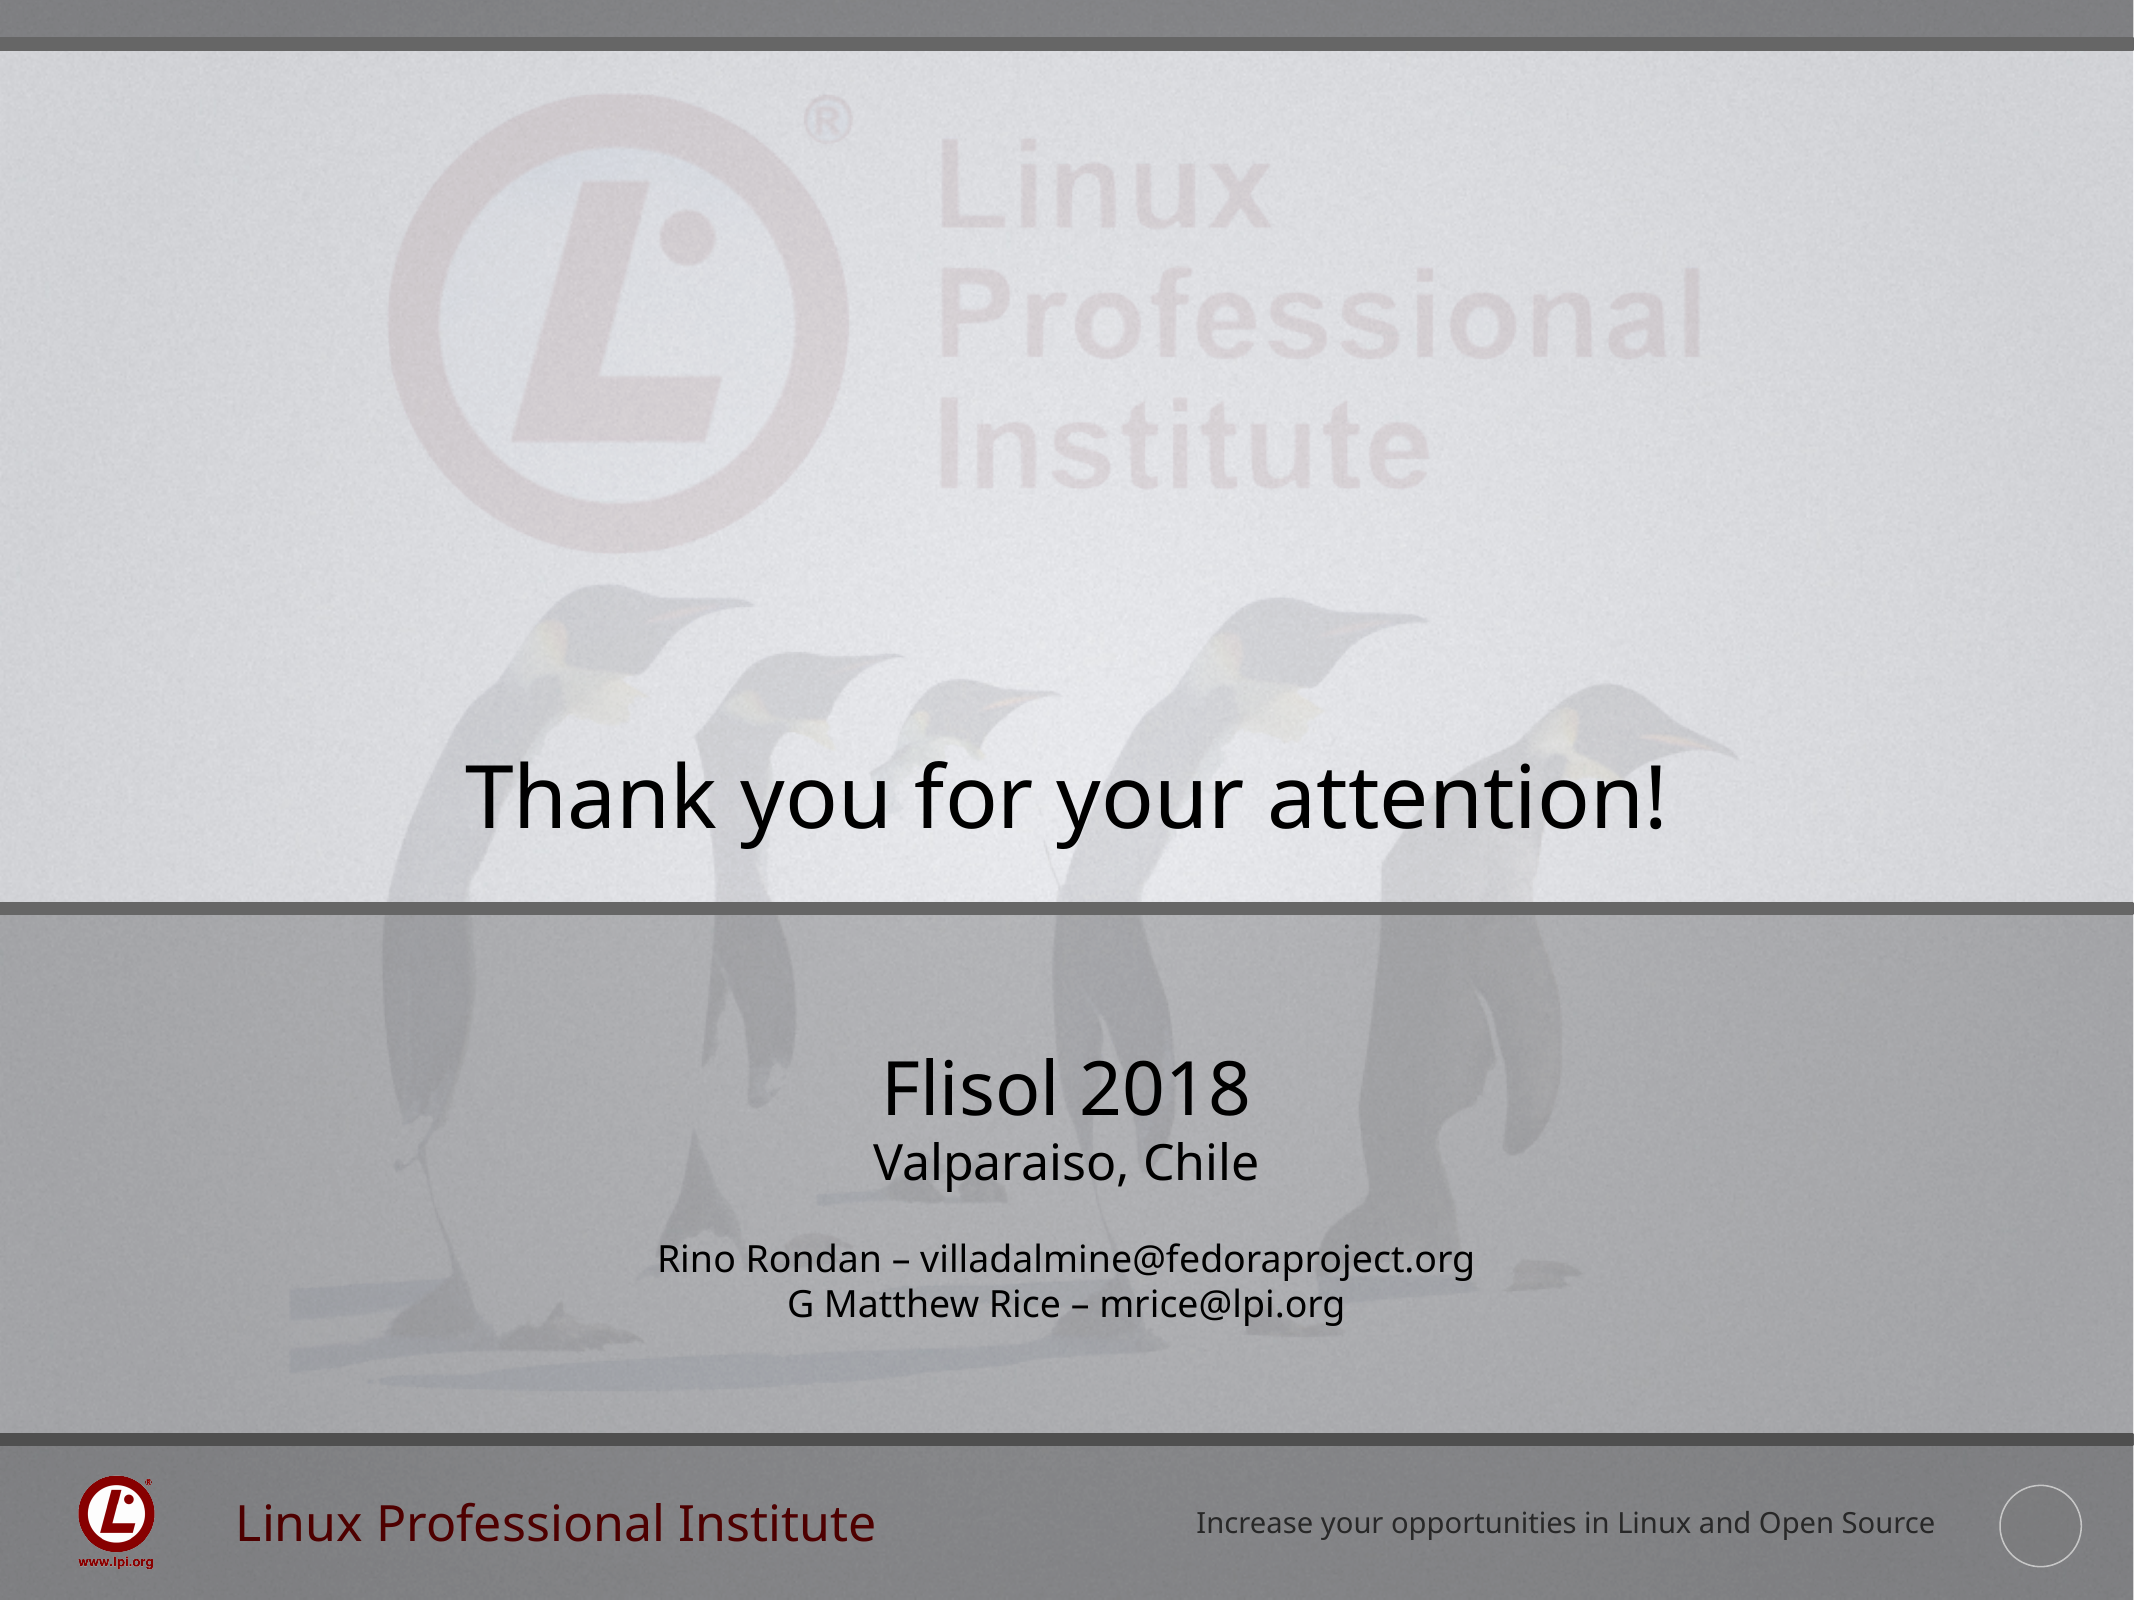

Thank you for your attention!
Flisol 2018
Valparaiso, Chile
Rino Rondan – villadalmine@fedoraproject.org
G Matthew Rice – mrice@lpi.org